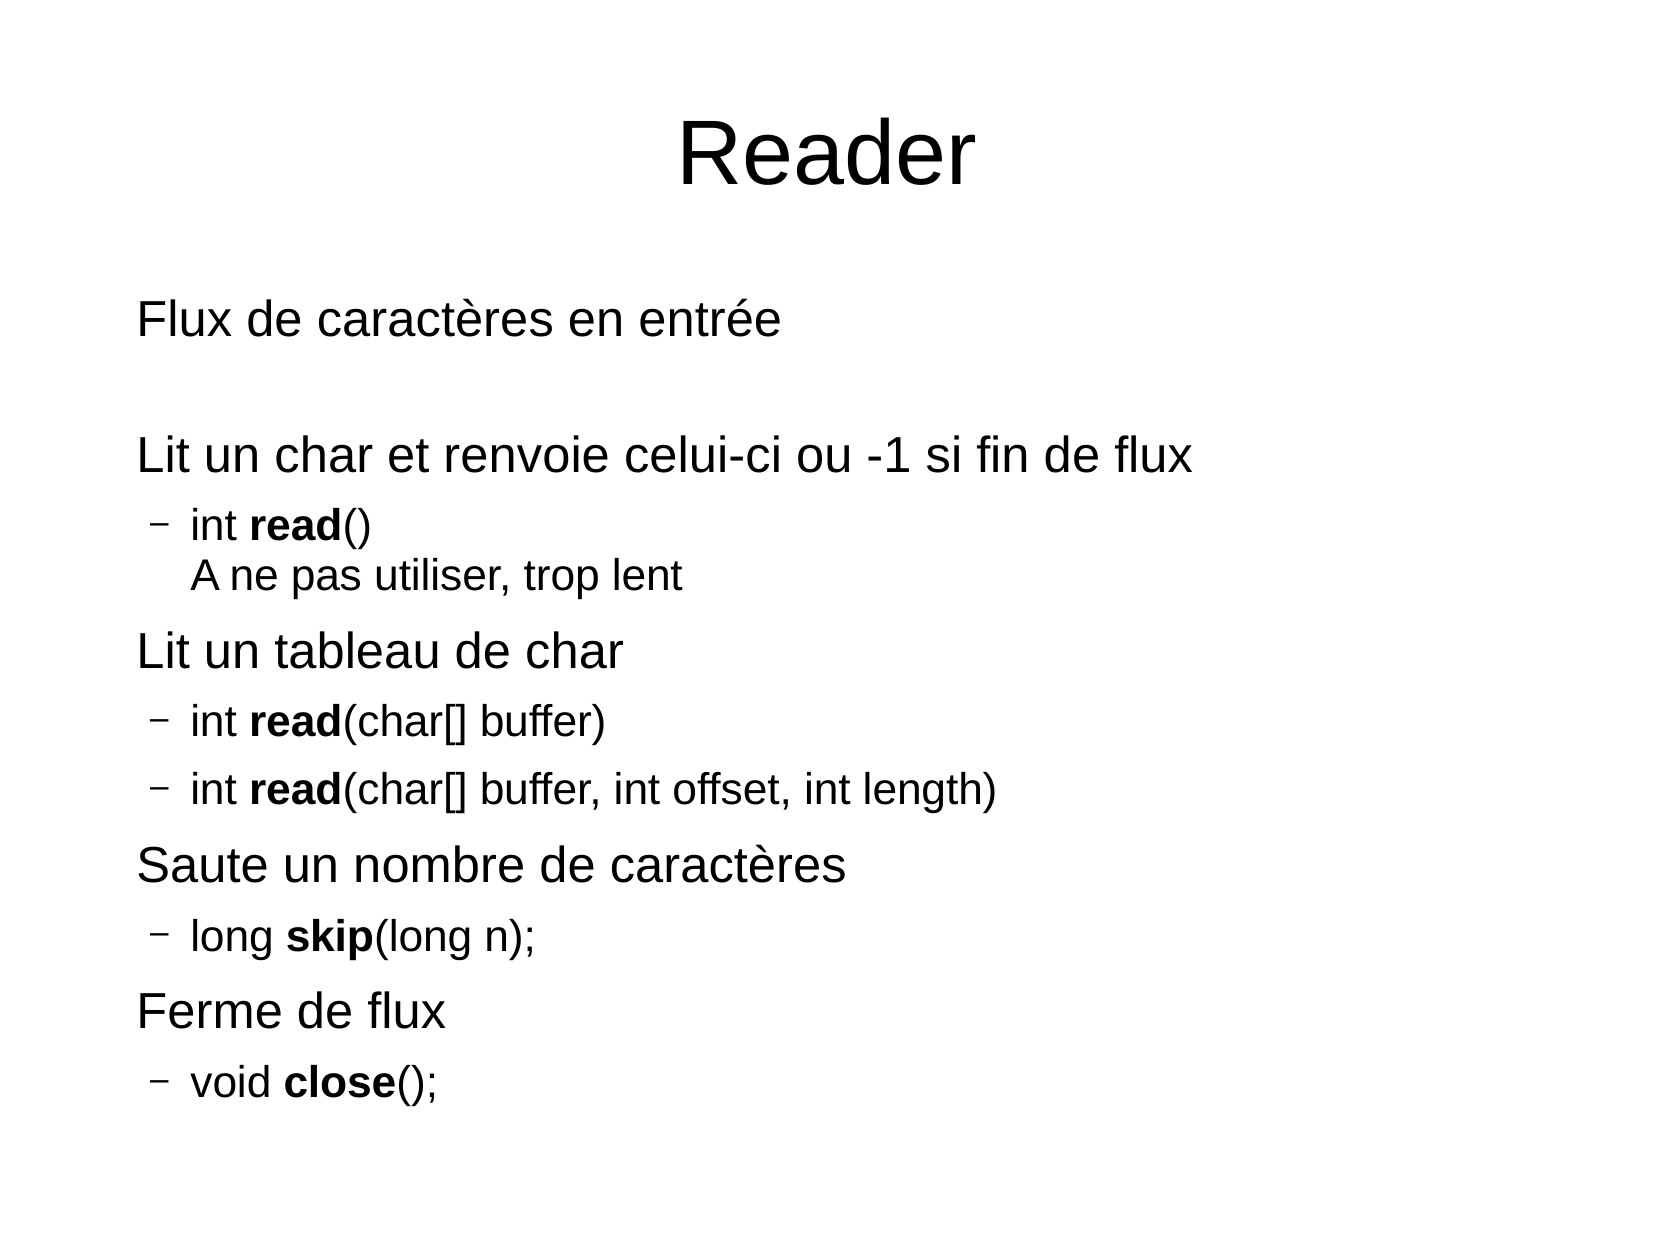

# Reader
Flux de caractères en entrée
Lit un char et renvoie celui-ci ou -1 si fin de flux
int read()
A ne pas utiliser, trop lent
Lit un tableau de char
int read(char[] buffer)
int read(char[] buffer, int offset, int length)
Saute un nombre de caractères
long skip(long n);
Ferme de flux
void close();